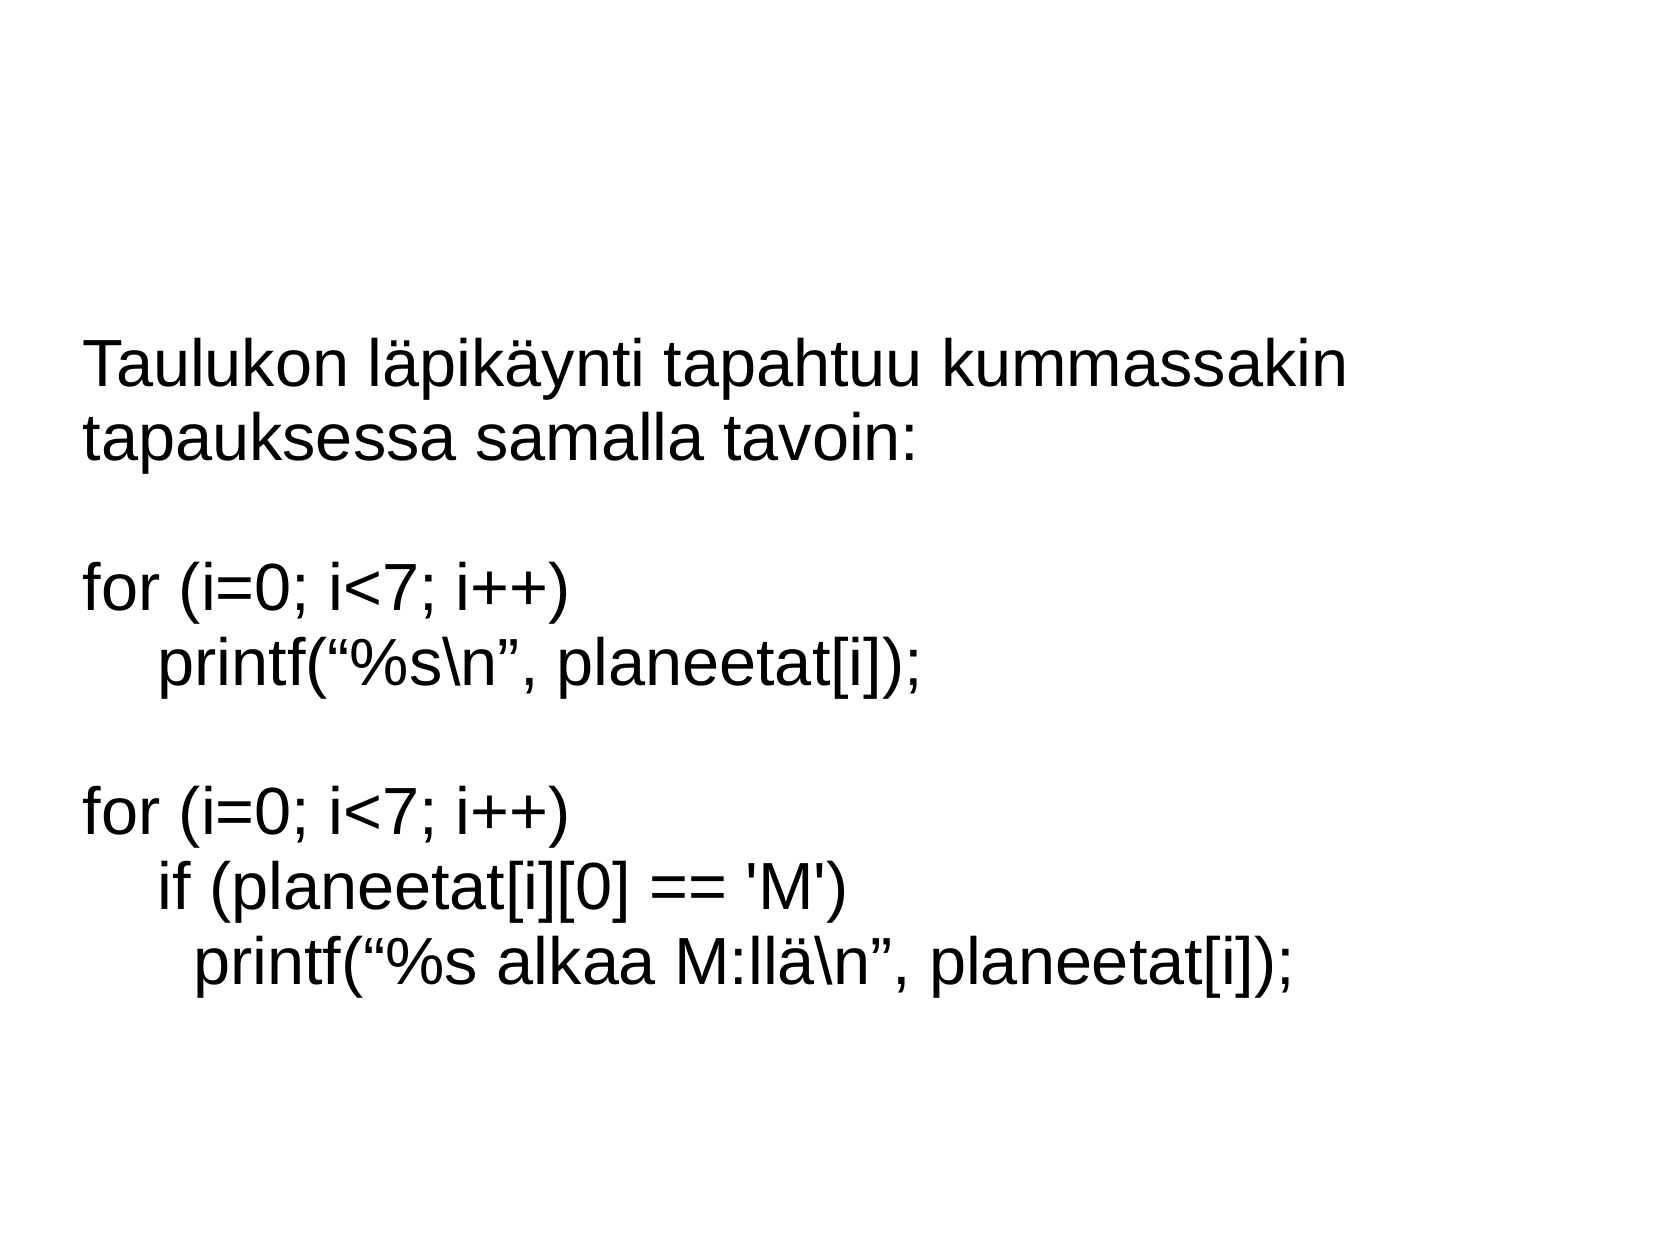

Taulukon läpikäynti tapahtuu kummassakin tapauksessa samalla tavoin:
for (i=0; i<7; i++)
	printf(“%s\n”, planeetat[i]);
for (i=0; i<7; i++)
	if (planeetat[i][0] == 'M')
 printf(“%s alkaa M:llä\n”, planeetat[i]);